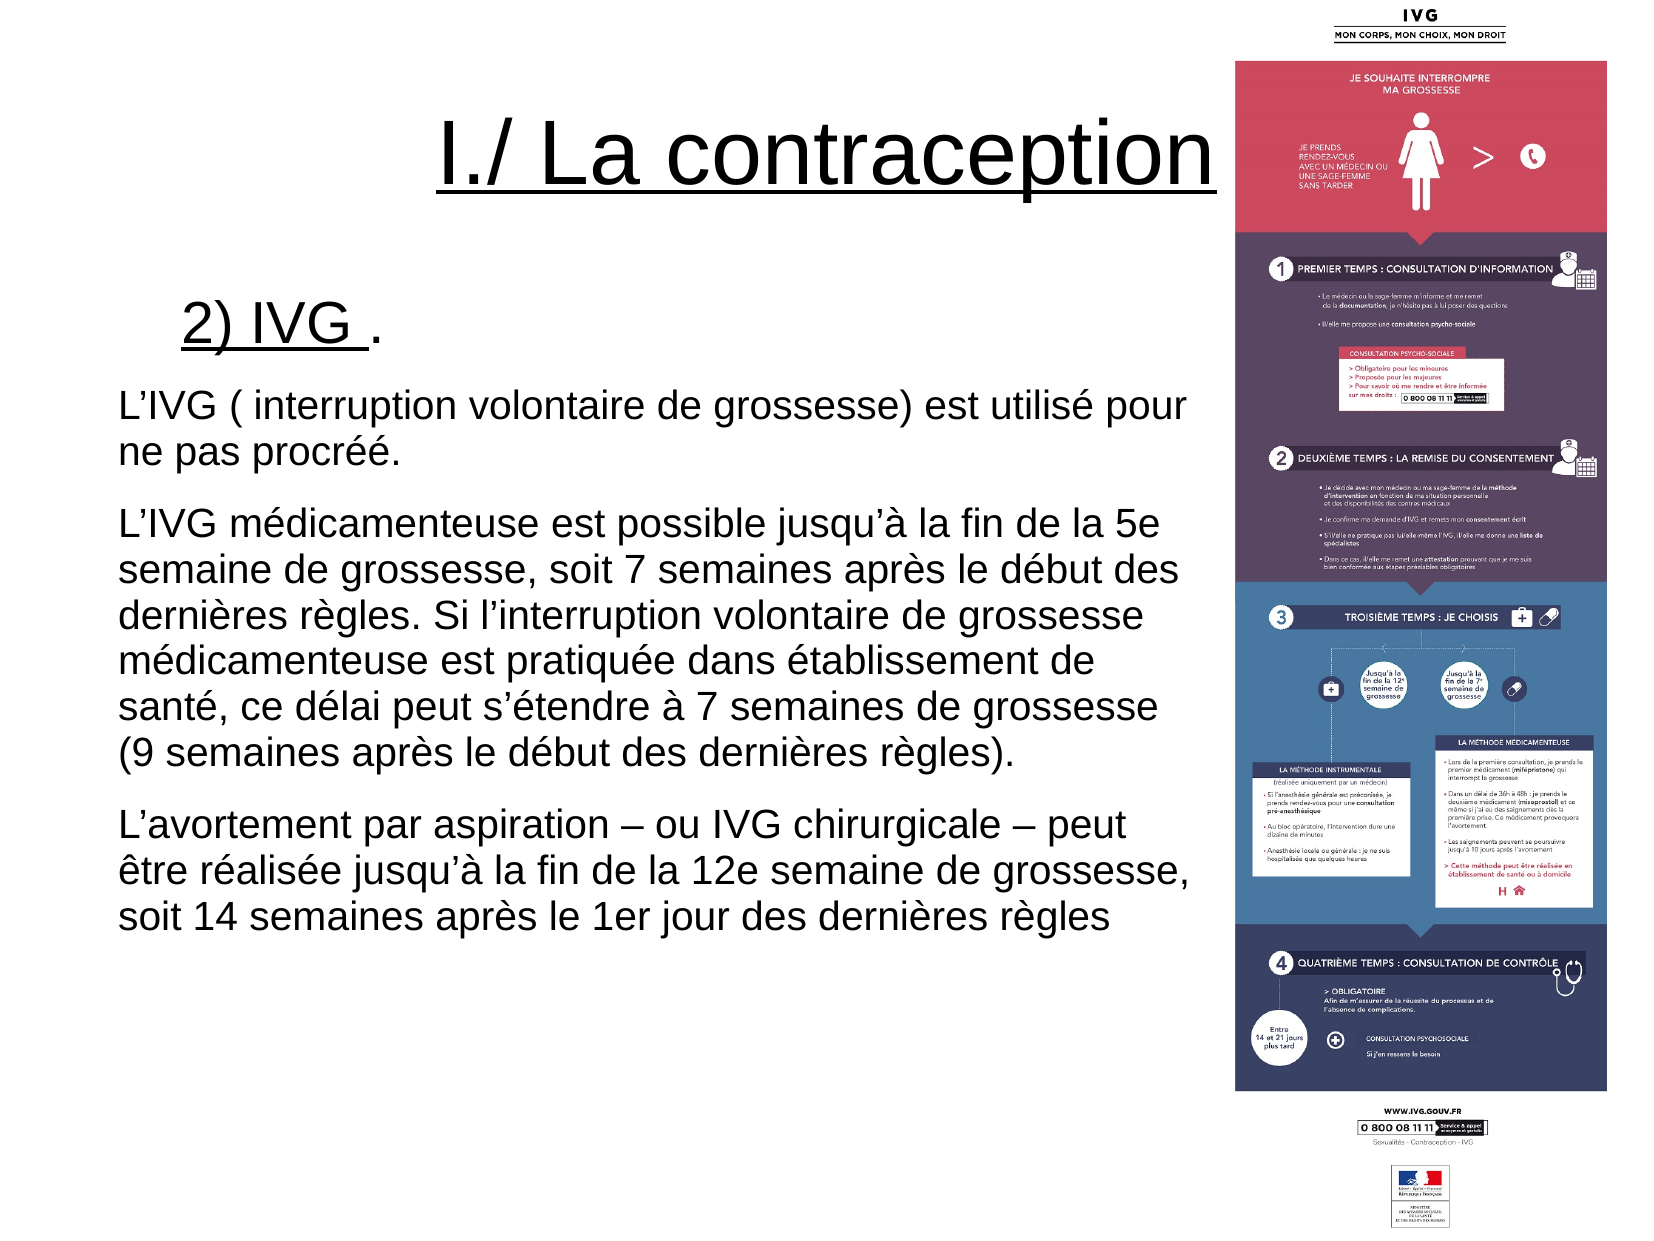

# I./ La contraception
2) IVG .
L’IVG ( interruption volontaire de grossesse) est utilisé pour ne pas procréé.
L’IVG médicamenteuse est possible jusqu’à la fin de la 5e semaine de grossesse, soit 7 semaines après le début des dernières règles. Si l’interruption volontaire de grossesse médicamenteuse est pratiquée dans établissement de santé, ce délai peut s’étendre à 7 semaines de grossesse (9 semaines après le début des dernières règles).
L’avortement par aspiration – ou IVG chirurgicale – peut être réalisée jusqu’à la fin de la 12e semaine de grossesse, soit 14 semaines après le 1er jour des dernières règles